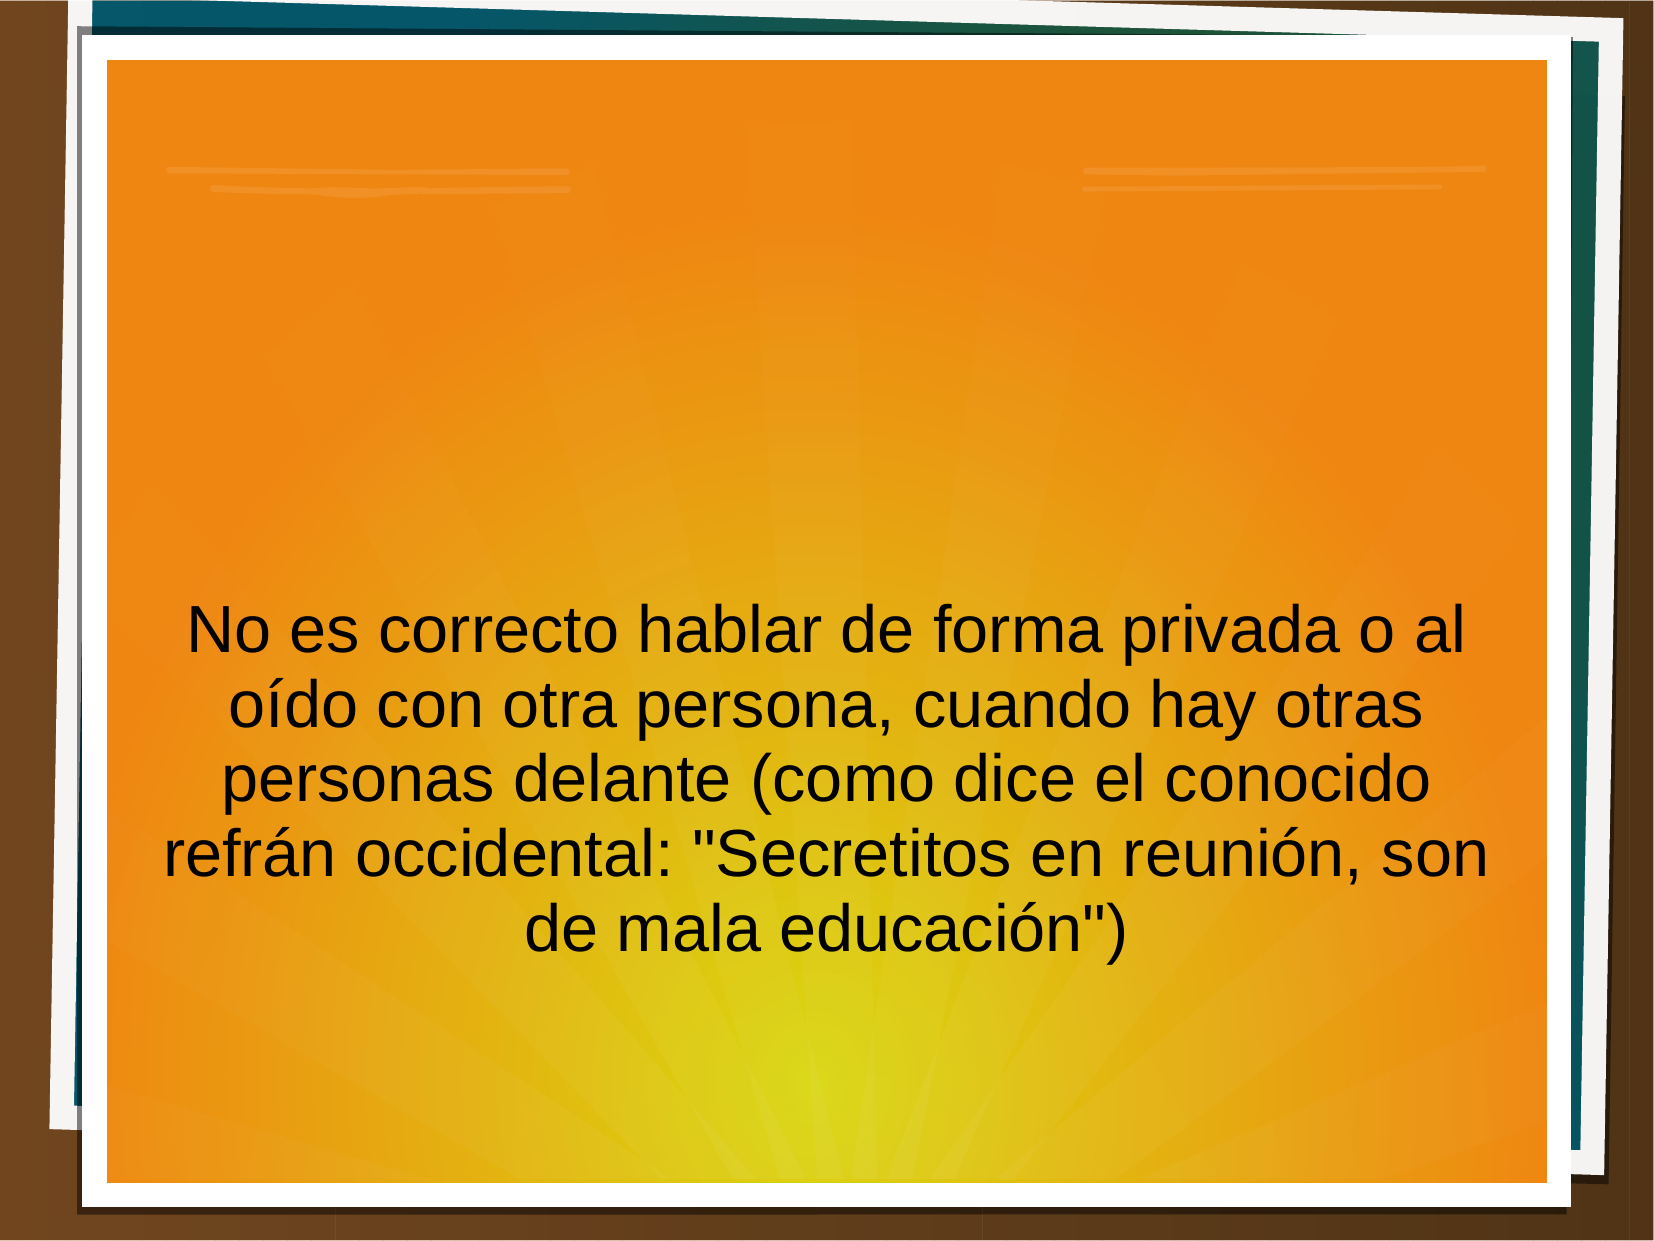

#
No es correcto hablar de forma privada o al oído con otra persona, cuando hay otras personas delante (como dice el conocido refrán occidental: "Secretitos en reunión, son de mala educación")